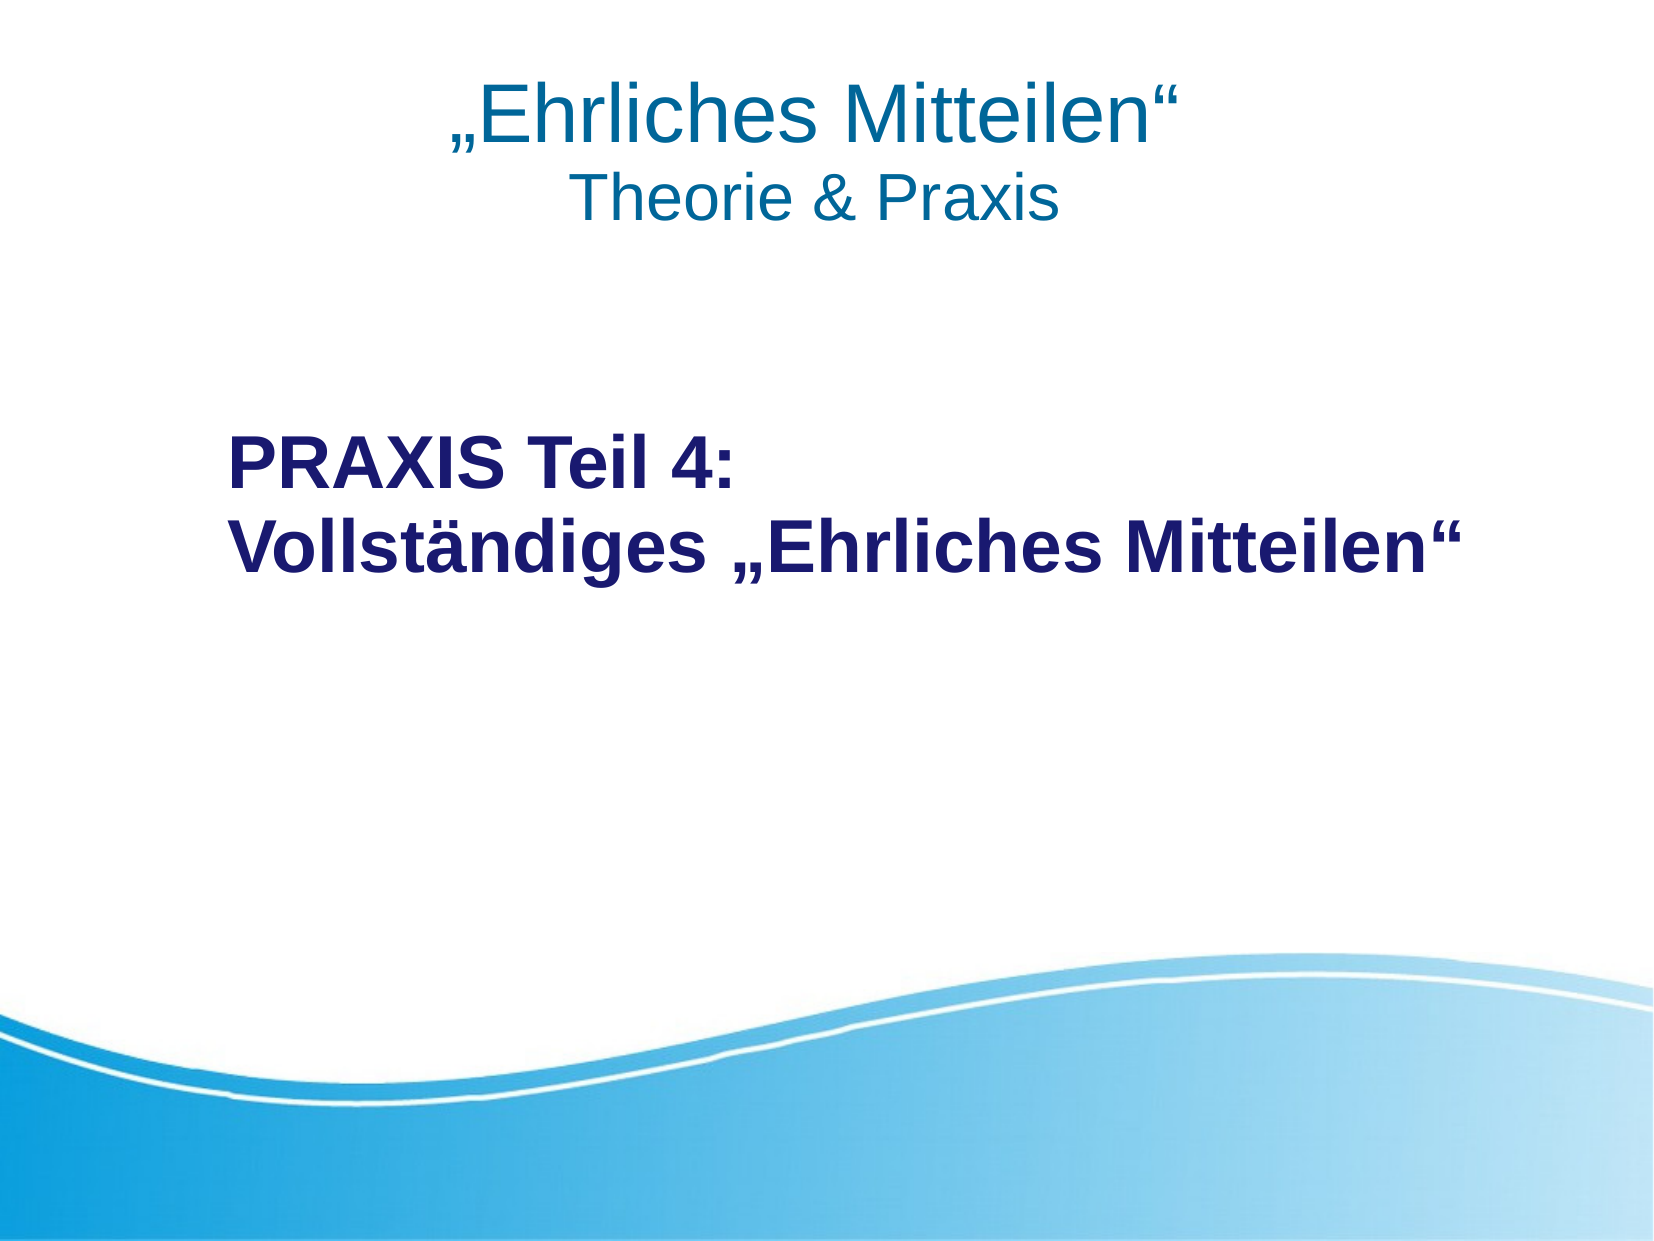

# „Ehrliches Mitteilen“ Theorie & Praxis
PRAXIS Teil 4:
Vollständiges „Ehrliches Mitteilen“